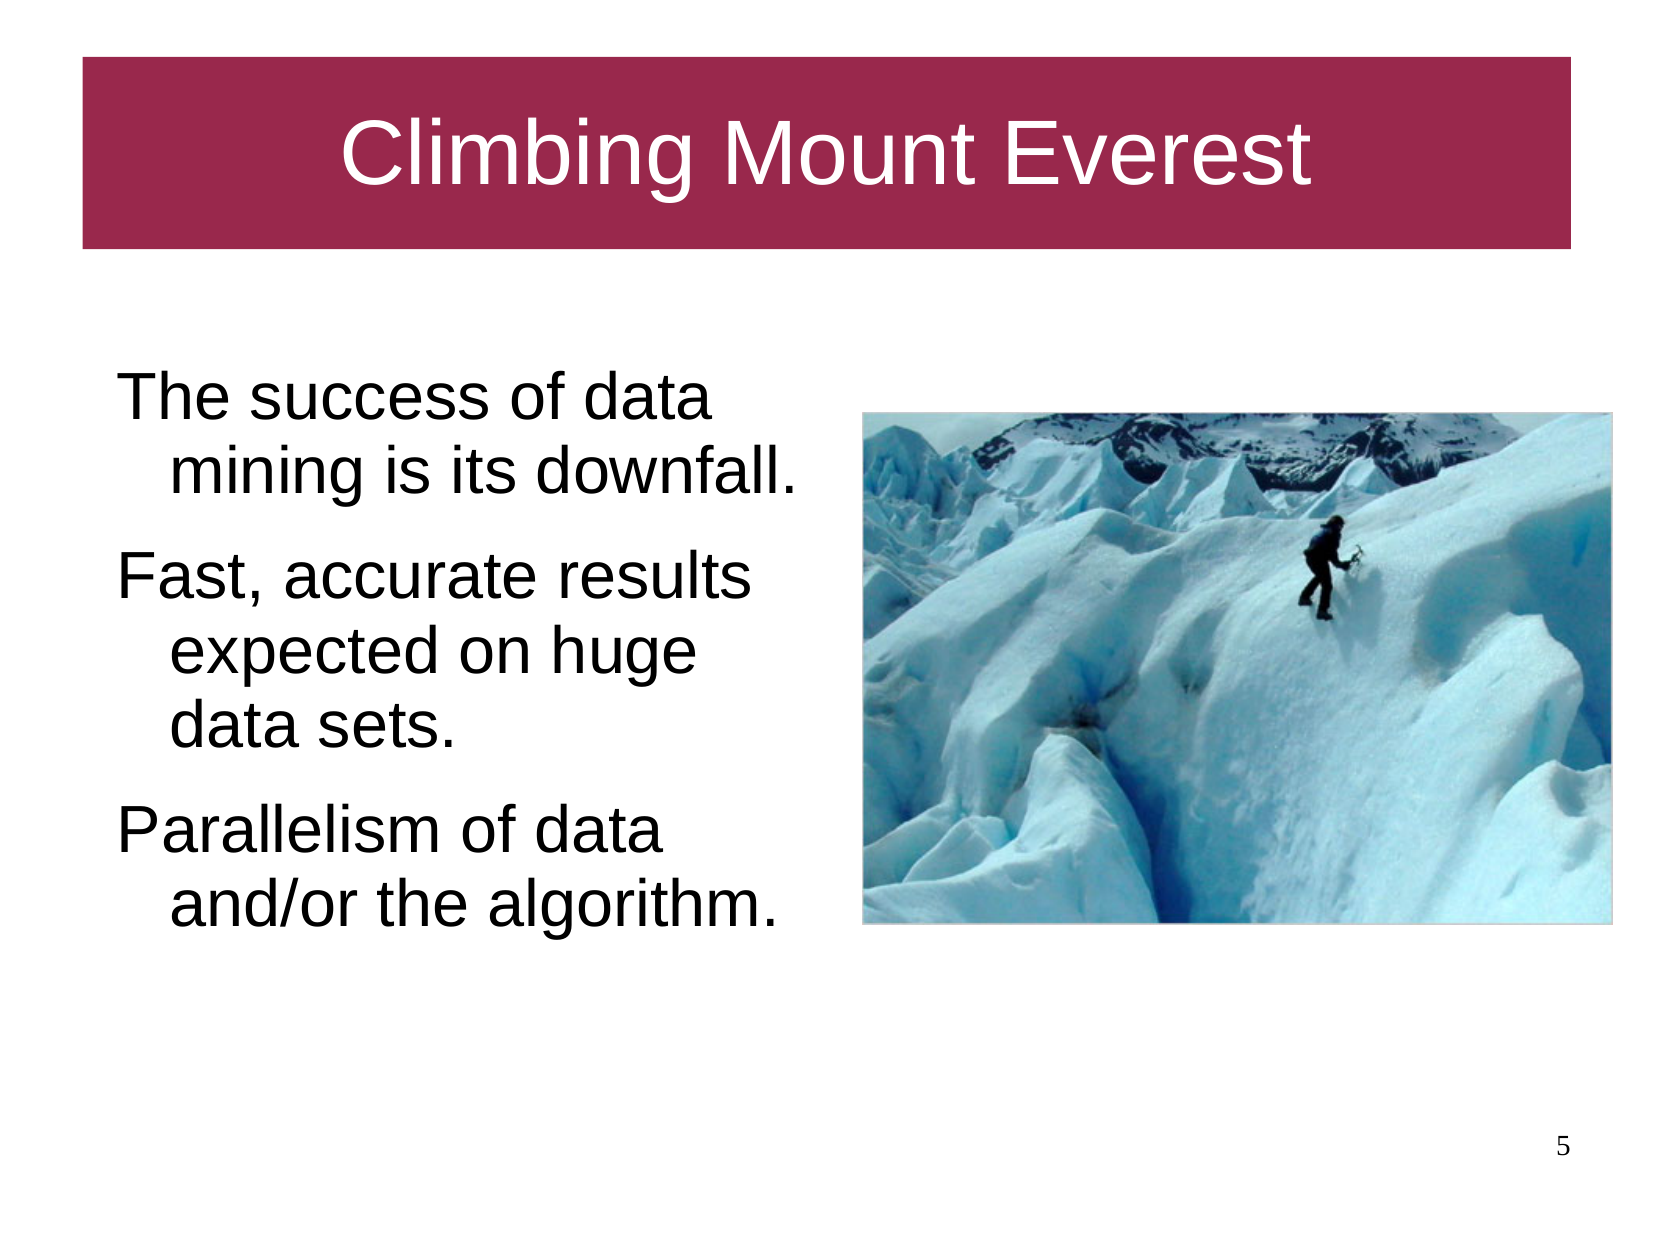

# Climbing Mount Everest
The success of data mining is its downfall.
Fast, accurate results expected on huge data sets.
Parallelism of data and/or the algorithm.
5